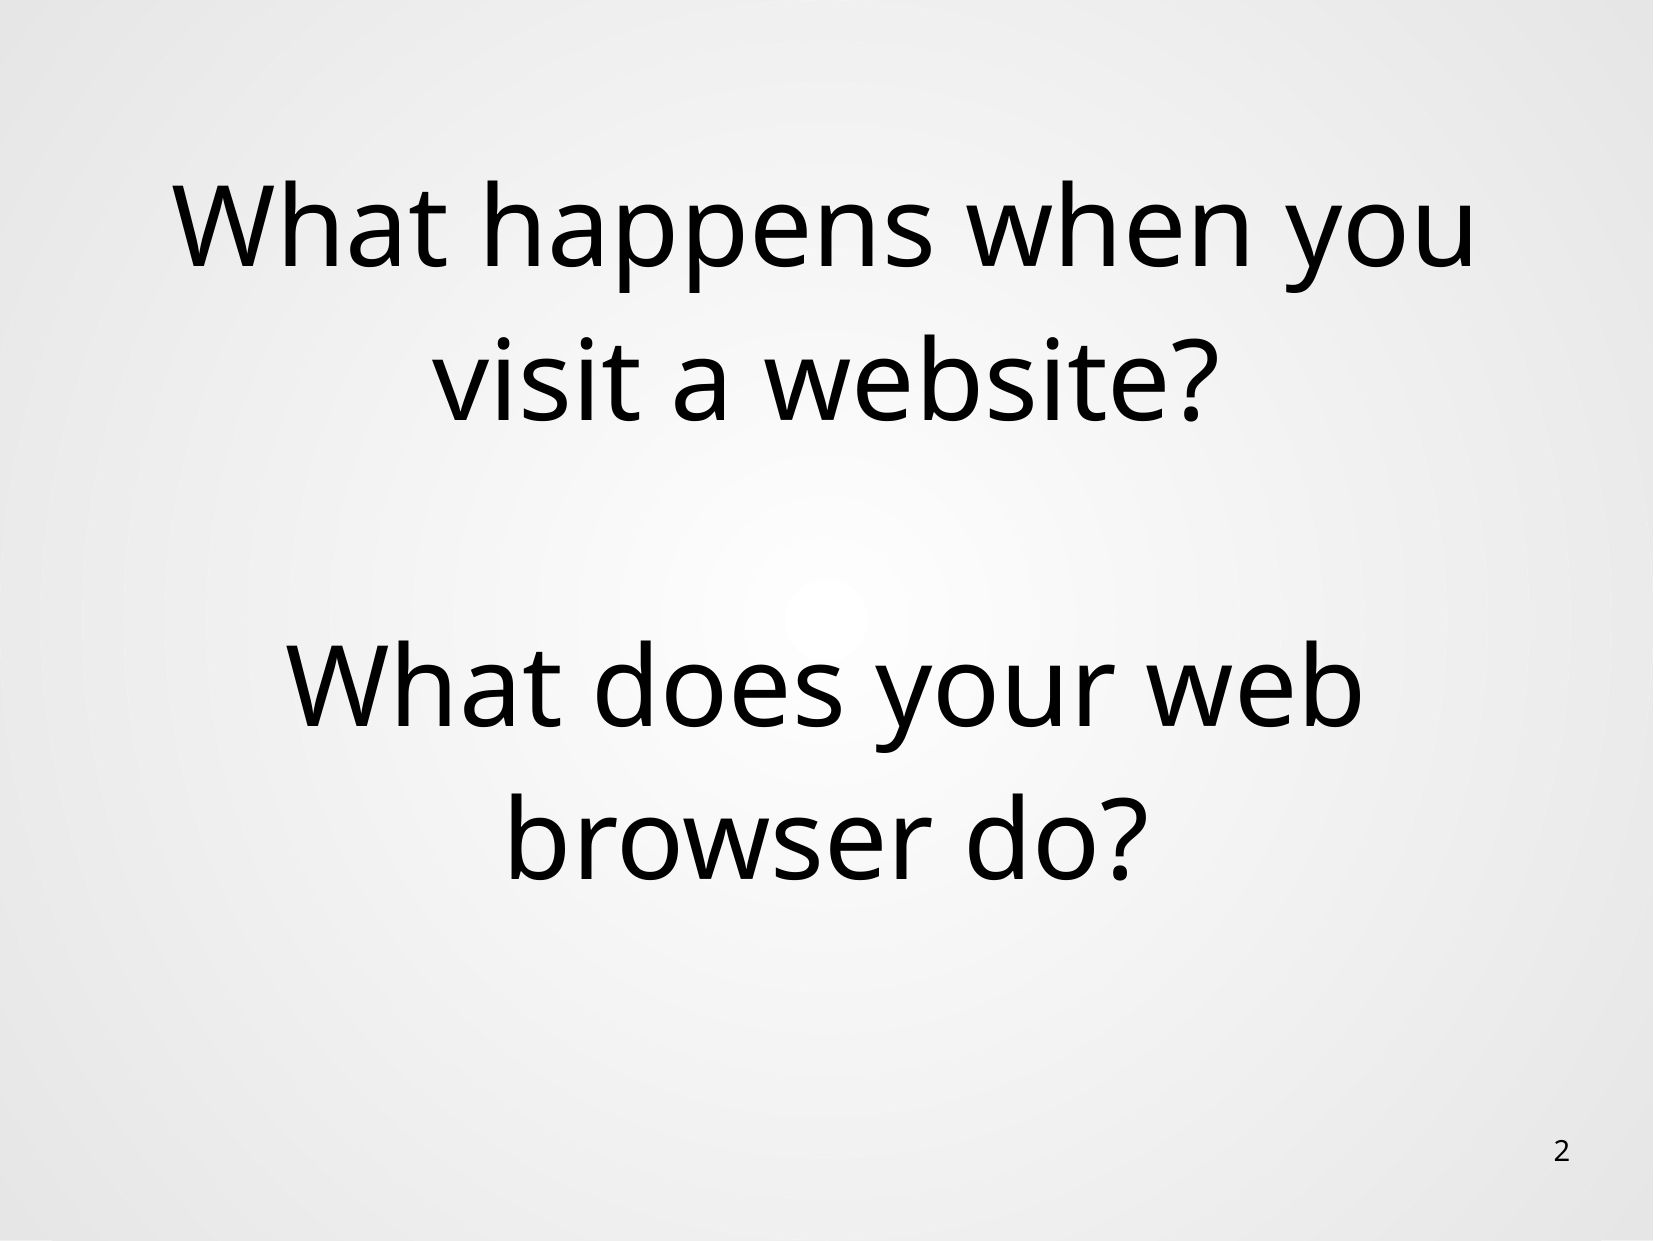

# What happens when you visit a website?
What does your web browser do?
2